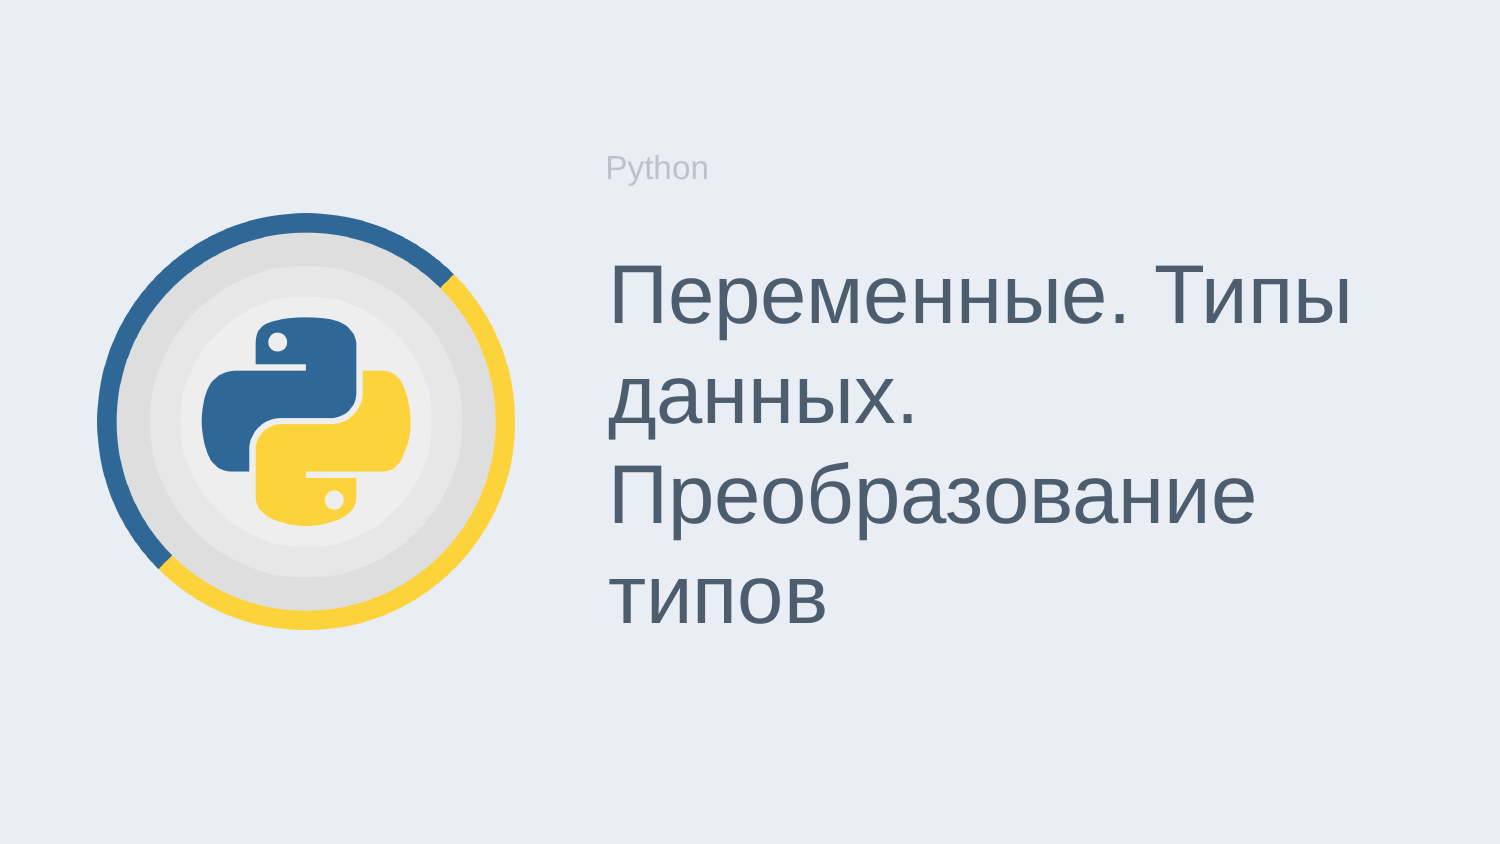

# Python
Переменные. Типы данных. Преобразование типов